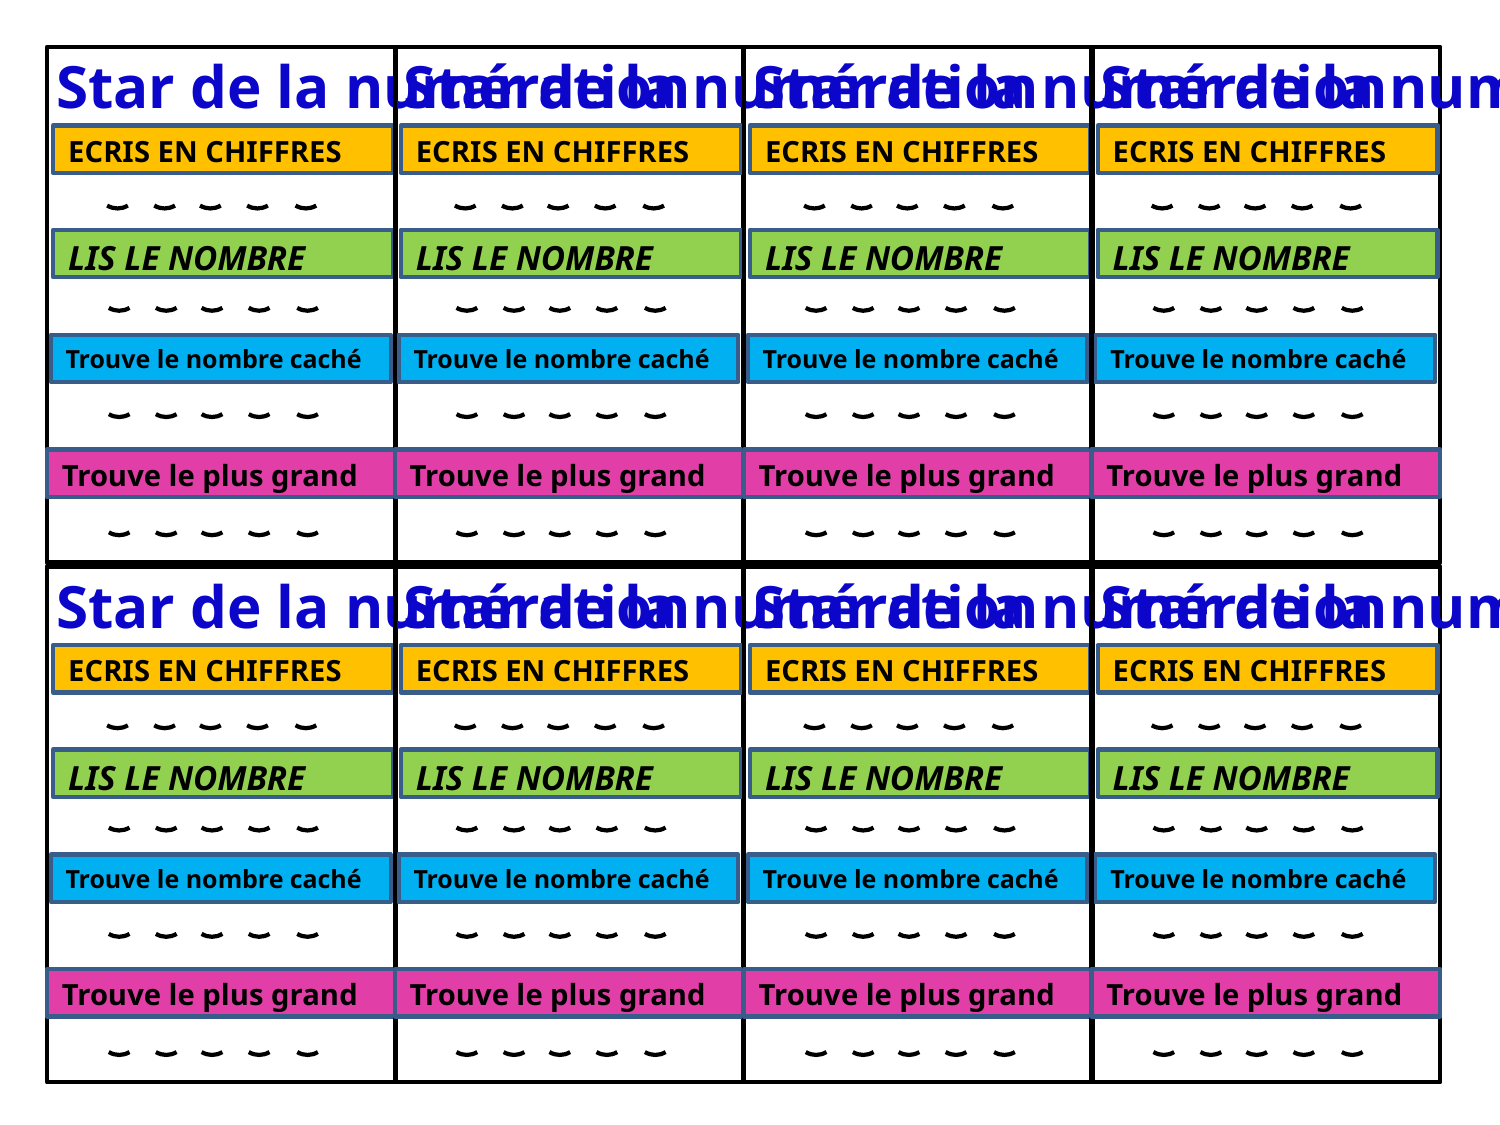

Star de la numération
ECRIS EN CHIFFRES
LIS LE NOMBRE
Trouve le nombre caché
Trouve le plus grand
Star de la numération
ECRIS EN CHIFFRES
LIS LE NOMBRE
Trouve le nombre caché
Trouve le plus grand
Star de la numération
ECRIS EN CHIFFRES
LIS LE NOMBRE
Trouve le nombre caché
Trouve le plus grand
Star de la numération
ECRIS EN CHIFFRES
LIS LE NOMBRE
Trouve le nombre caché
Trouve le plus grand
Star de la numération
ECRIS EN CHIFFRES
LIS LE NOMBRE
Trouve le nombre caché
Trouve le plus grand
Star de la numération
ECRIS EN CHIFFRES
LIS LE NOMBRE
Trouve le nombre caché
Trouve le plus grand
Star de la numération
ECRIS EN CHIFFRES
LIS LE NOMBRE
Trouve le nombre caché
Trouve le plus grand
Star de la numération
ECRIS EN CHIFFRES
LIS LE NOMBRE
Trouve le nombre caché
Trouve le plus grand